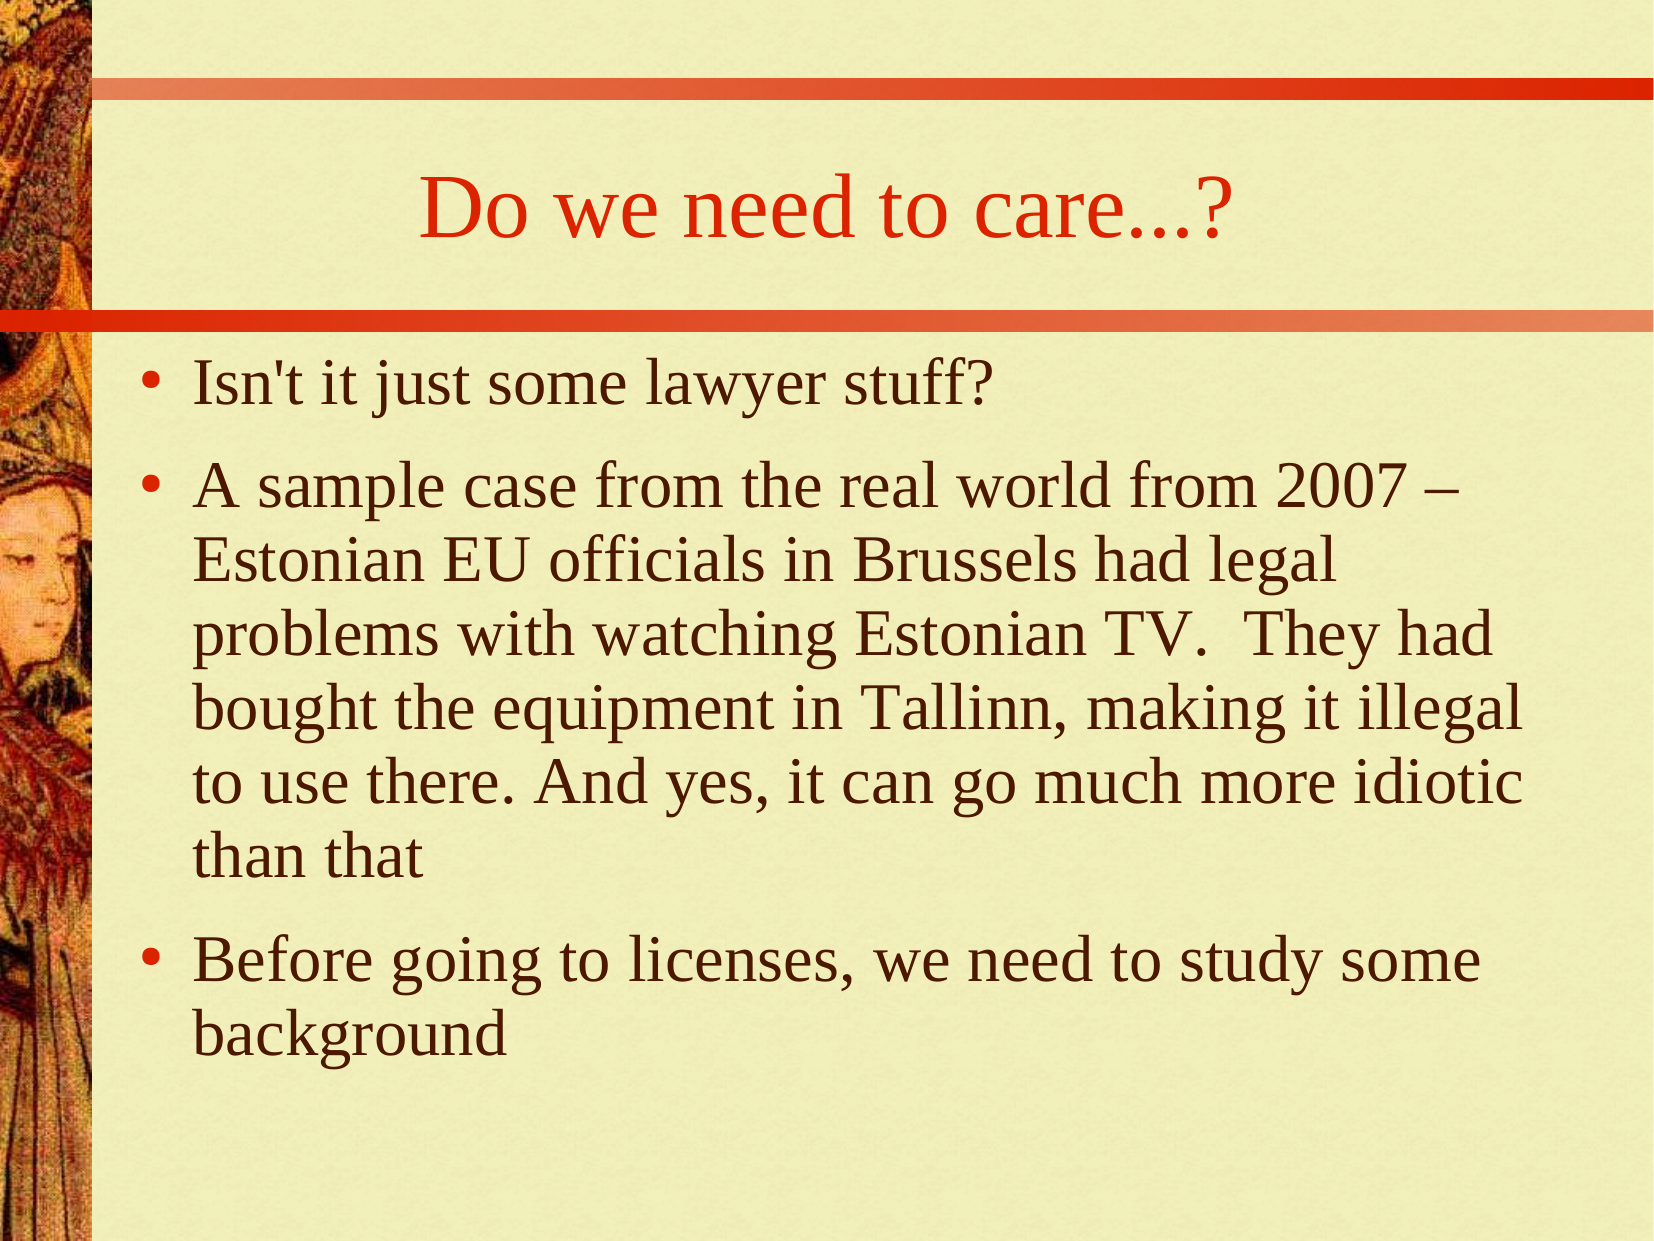

# Do we need to care...?
Isn't it just some lawyer stuff?
A sample case from the real world from 2007 – Estonian EU officials in Brussels had legal problems with watching Estonian TV. They had bought the equipment in Tallinn, making it illegal to use there. And yes, it can go much more idiotic than that
Before going to licenses, we need to study some background